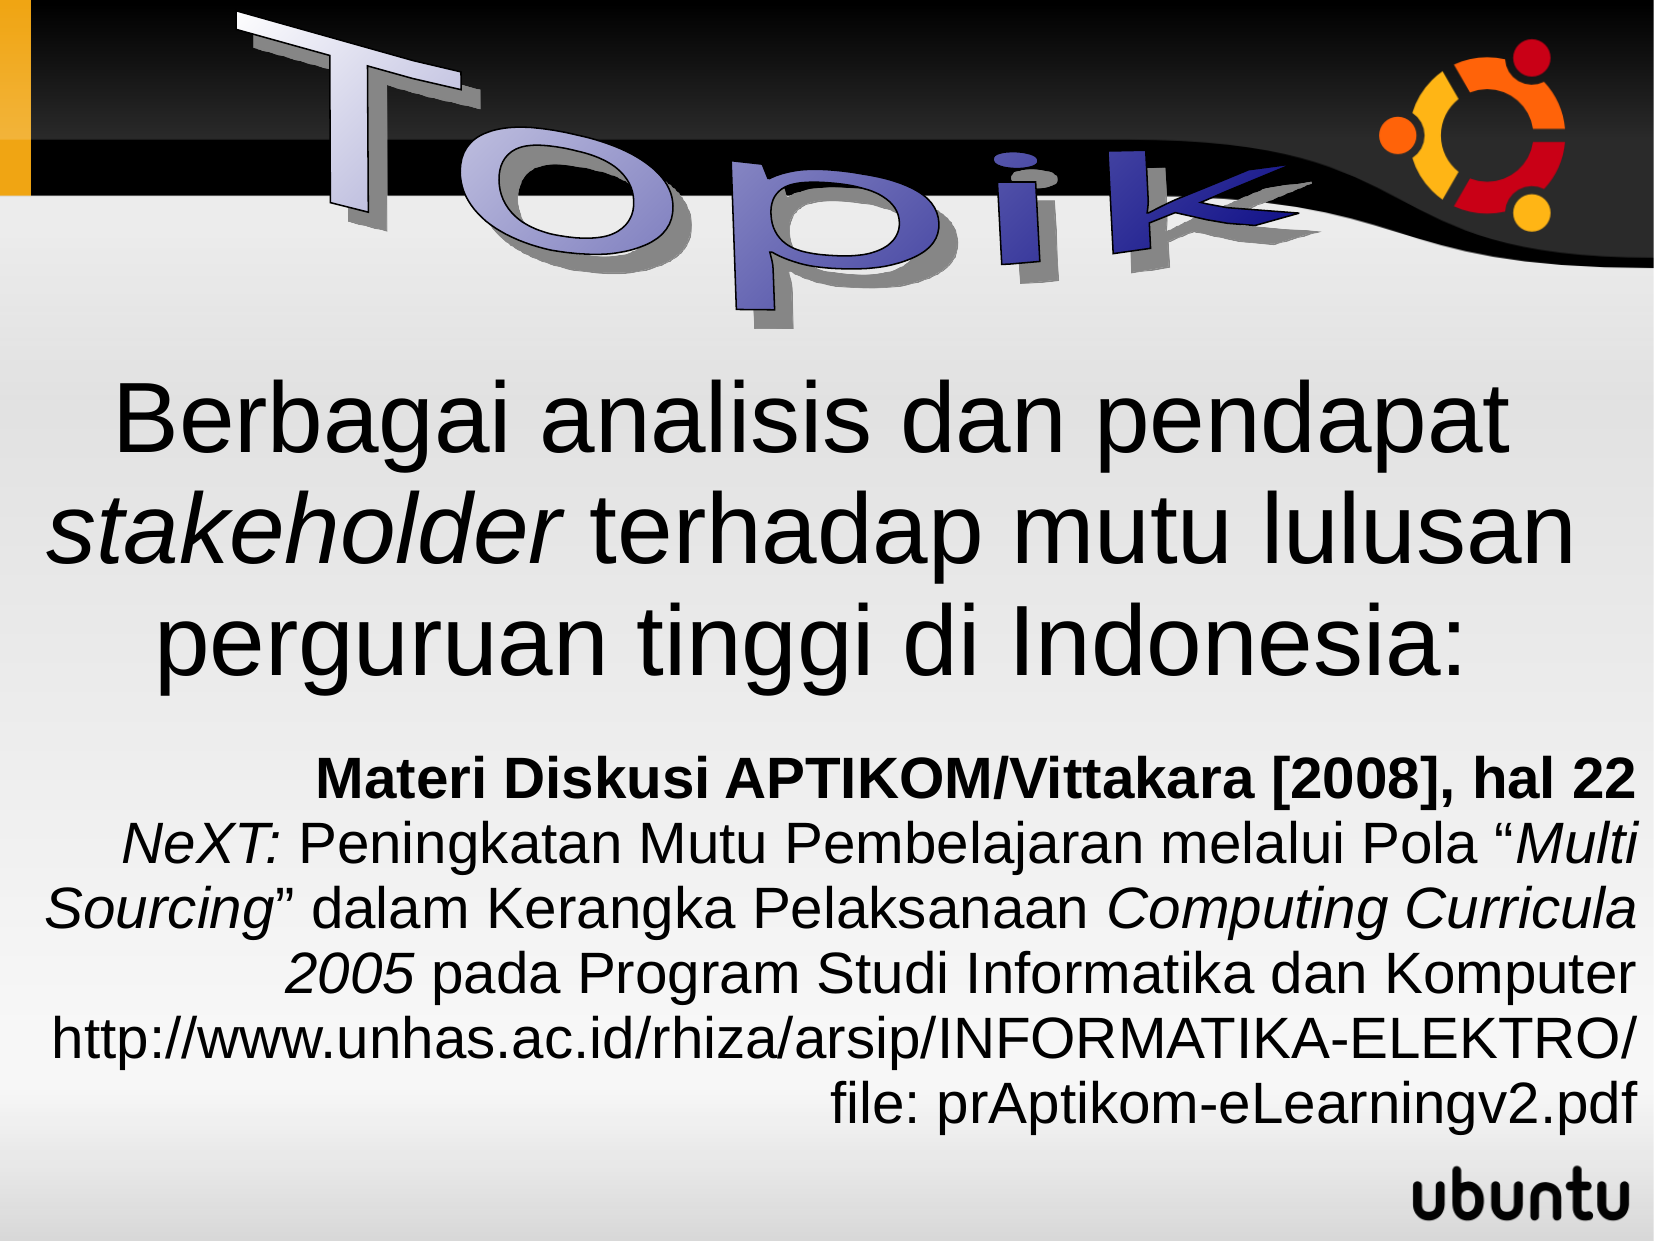

Topik
Berbagai analisis dan pendapat stakeholder terhadap mutu lulusan perguruan tinggi di Indonesia:
Materi Diskusi APTIKOM/Vittakara [2008], hal 22
NeXT: Peningkatan Mutu Pembelajaran melalui Pola “Multi Sourcing” dalam Kerangka Pelaksanaan Computing Curricula 2005 pada Program Studi Informatika dan Komputer
http://www.unhas.ac.id/rhiza/arsip/INFORMATIKA-ELEKTRO/
file: prAptikom-eLearningv2.pdf